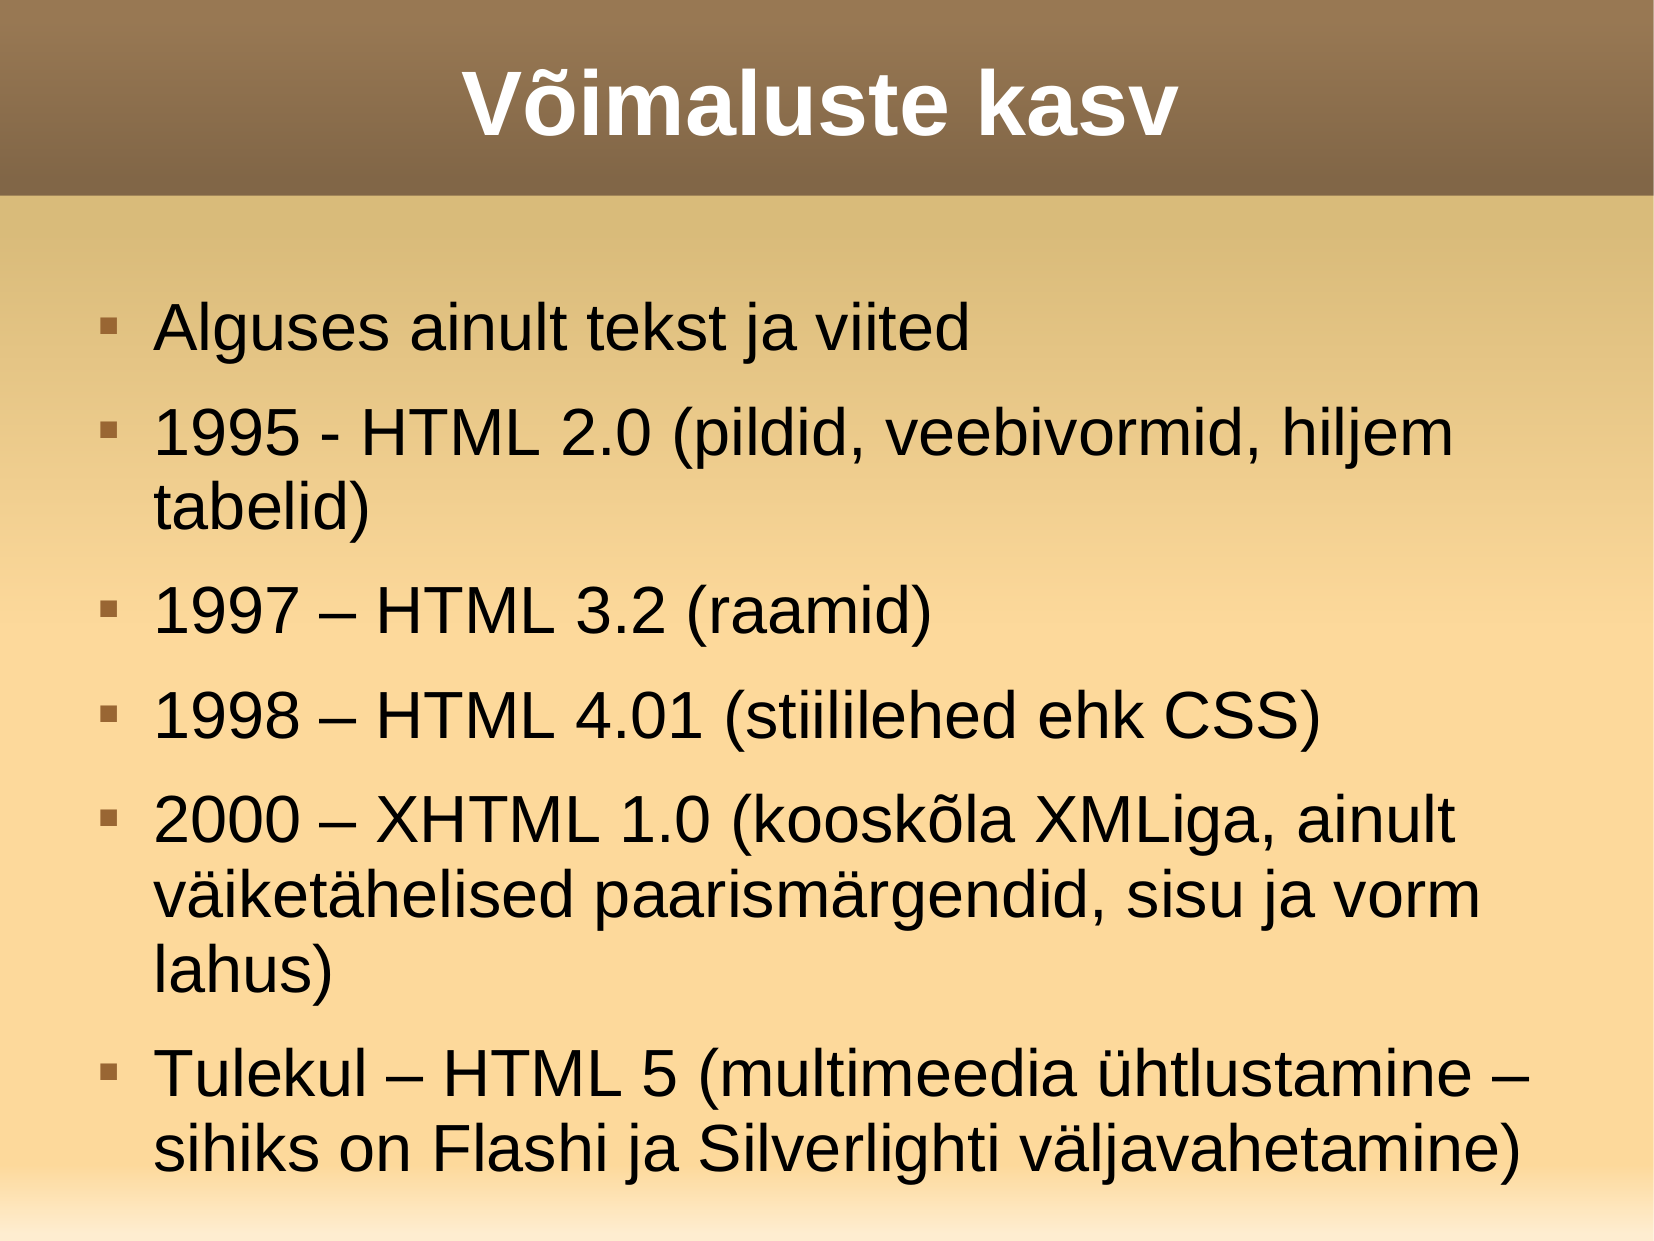

# Võimaluste kasv
Alguses ainult tekst ja viited
1995 - HTML 2.0 (pildid, veebivormid, hiljem tabelid)
1997 – HTML 3.2 (raamid)
1998 – HTML 4.01 (stiililehed ehk CSS)
2000 – XHTML 1.0 (kooskõla XMLiga, ainult väiketähelised paarismärgendid, sisu ja vorm lahus)
Tulekul – HTML 5 (multimeedia ühtlustamine – sihiks on Flashi ja Silverlighti väljavahetamine)